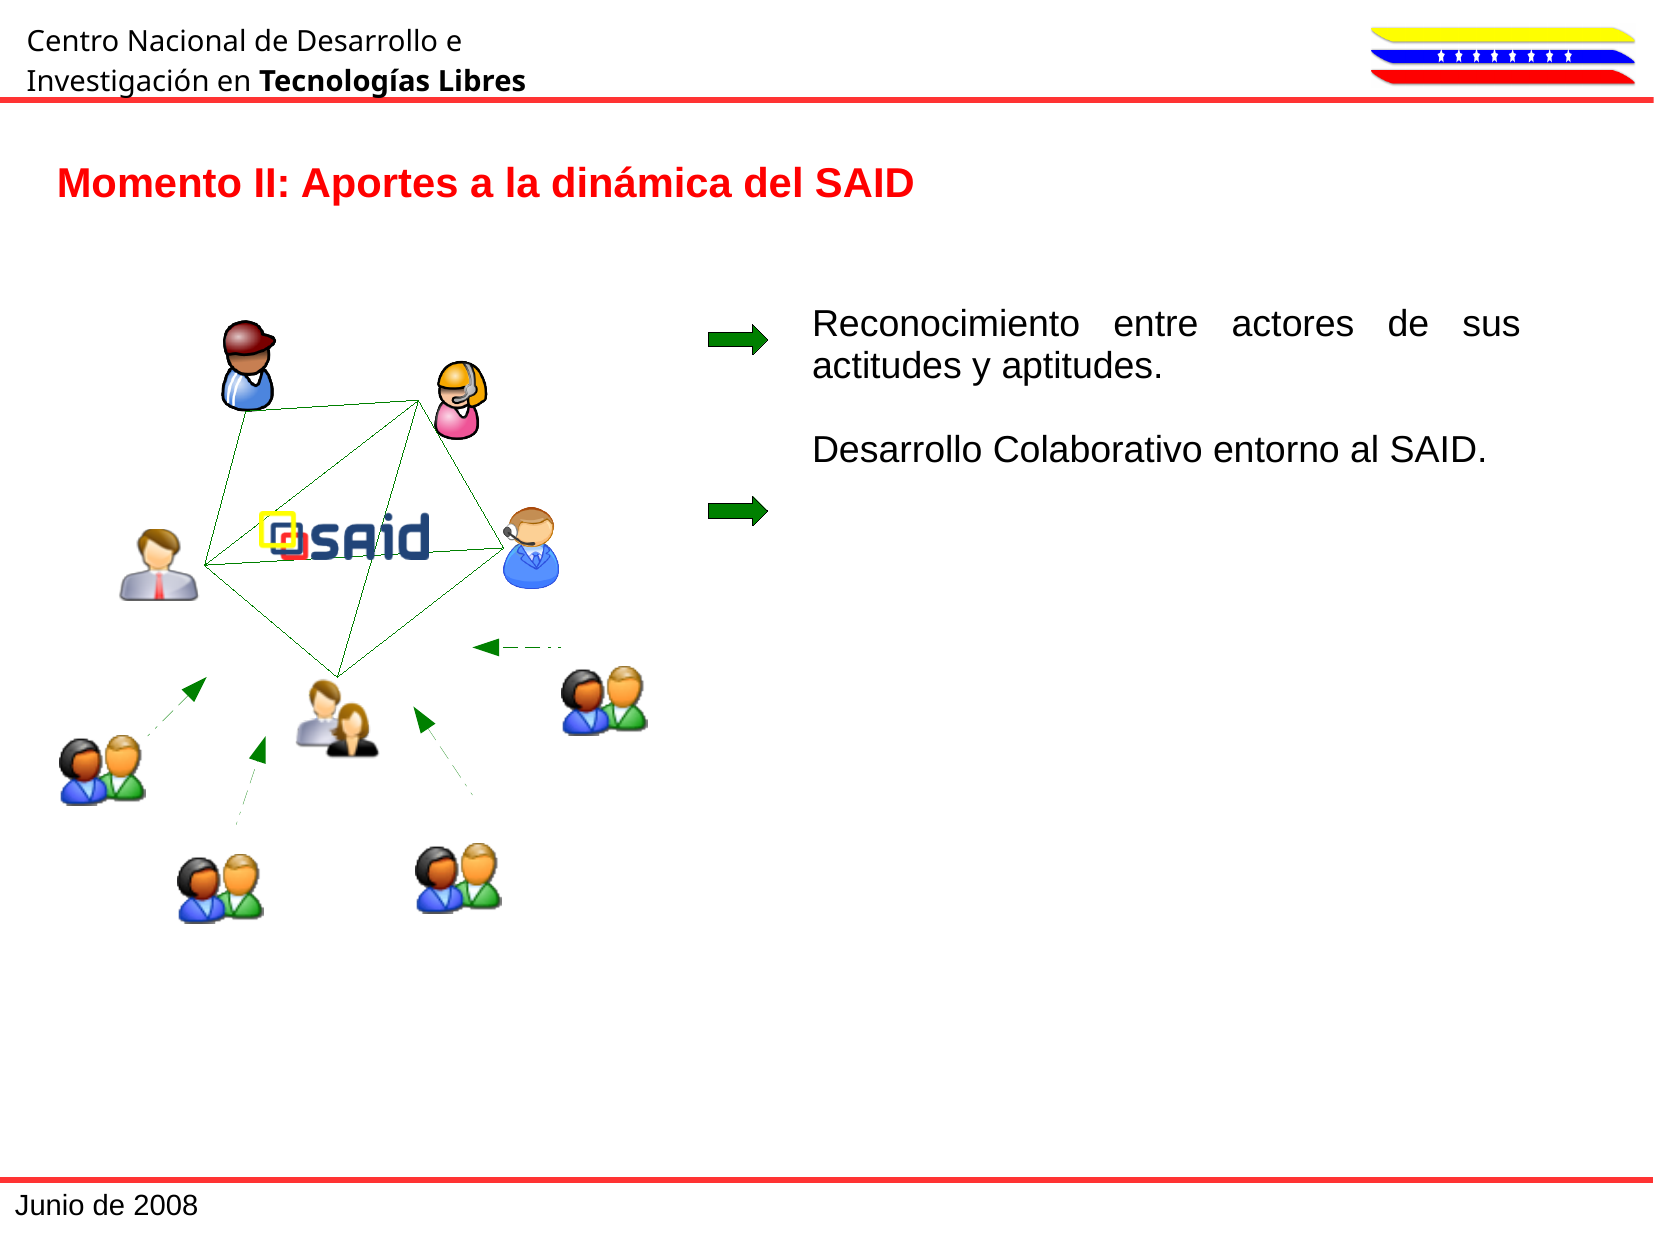

Momento II: Aportes a la dinámica del SAID
Reconocimiento entre actores de sus actitudes y aptitudes.
Desarrollo Colaborativo entorno al SAID.